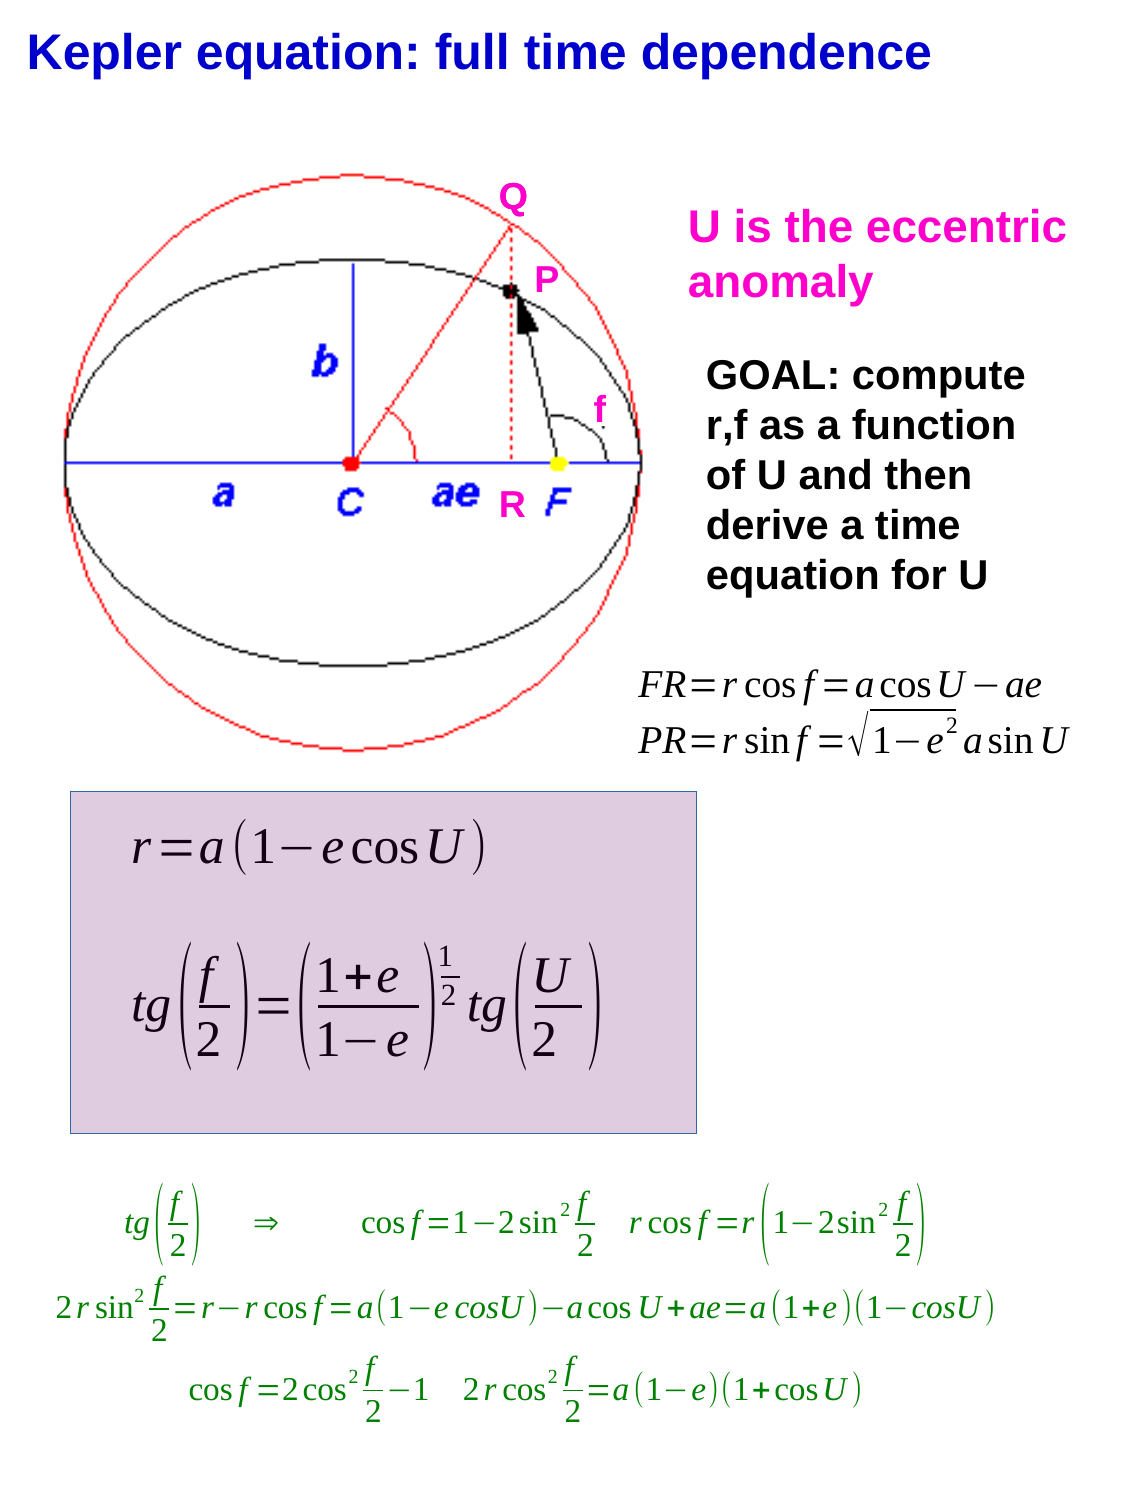

Kepler equation: full time dependence
Q
Q
U is the eccentric anomaly
P
GOAL: compute r,f as a function of U and then derive a time equation for U
f
R